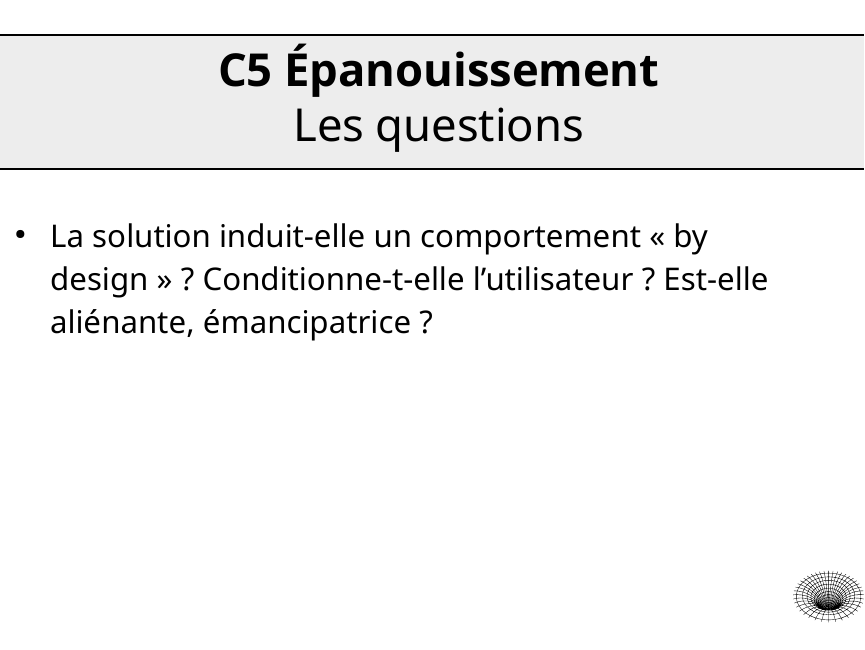

# C5 Épanouissement Les questions
La solution induit-elle un comportement « by design » ? Conditionne-t-elle l’utilisateur ? Est-elle aliénante, émancipatrice ?